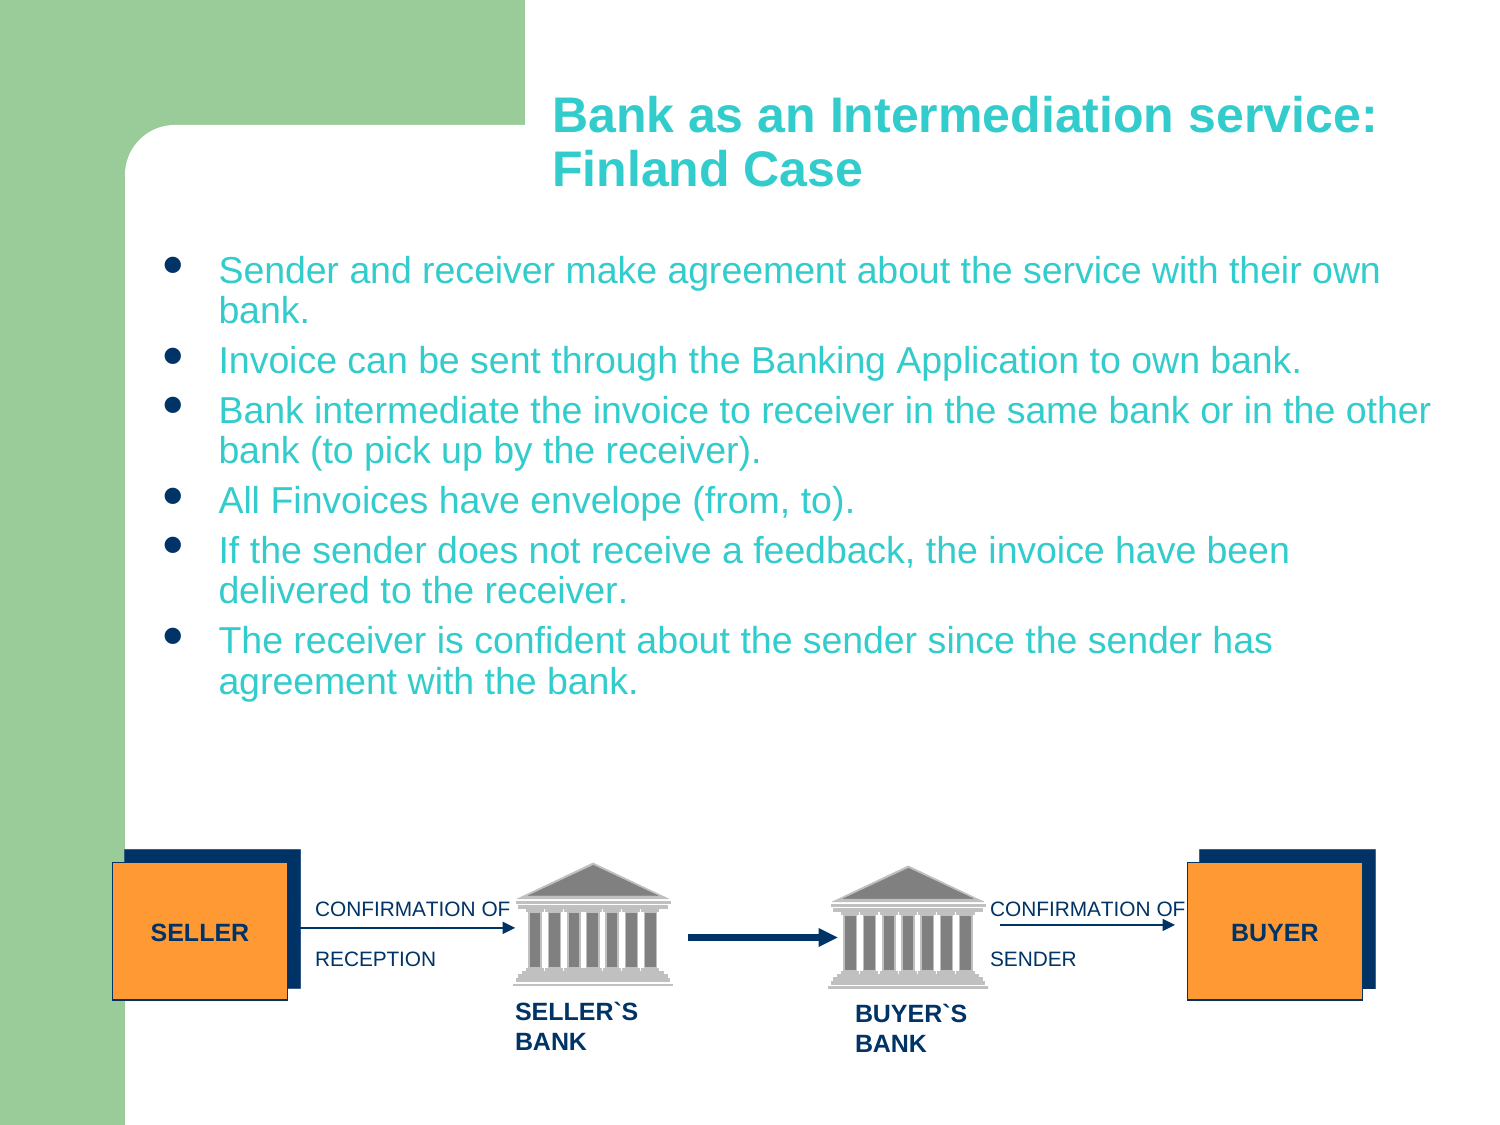

# Bank as an Intermediation service: Finland Case
Sender and receiver make agreement about the service with their own bank.
Invoice can be sent through the Banking Application to own bank.
Bank intermediate the invoice to receiver in the same bank or in the other bank (to pick up by the receiver).
All Finvoices have envelope (from, to).
If the sender does not receive a feedback, the invoice have been delivered to the receiver.
The receiver is confident about the sender since the sender has agreement with the bank.
SELLER
BUYER
CONFIRMATION OF
RECEPTION
CONFIRMATION OF
SENDER
SELLER`S
BANK
BUYER`S
BANK